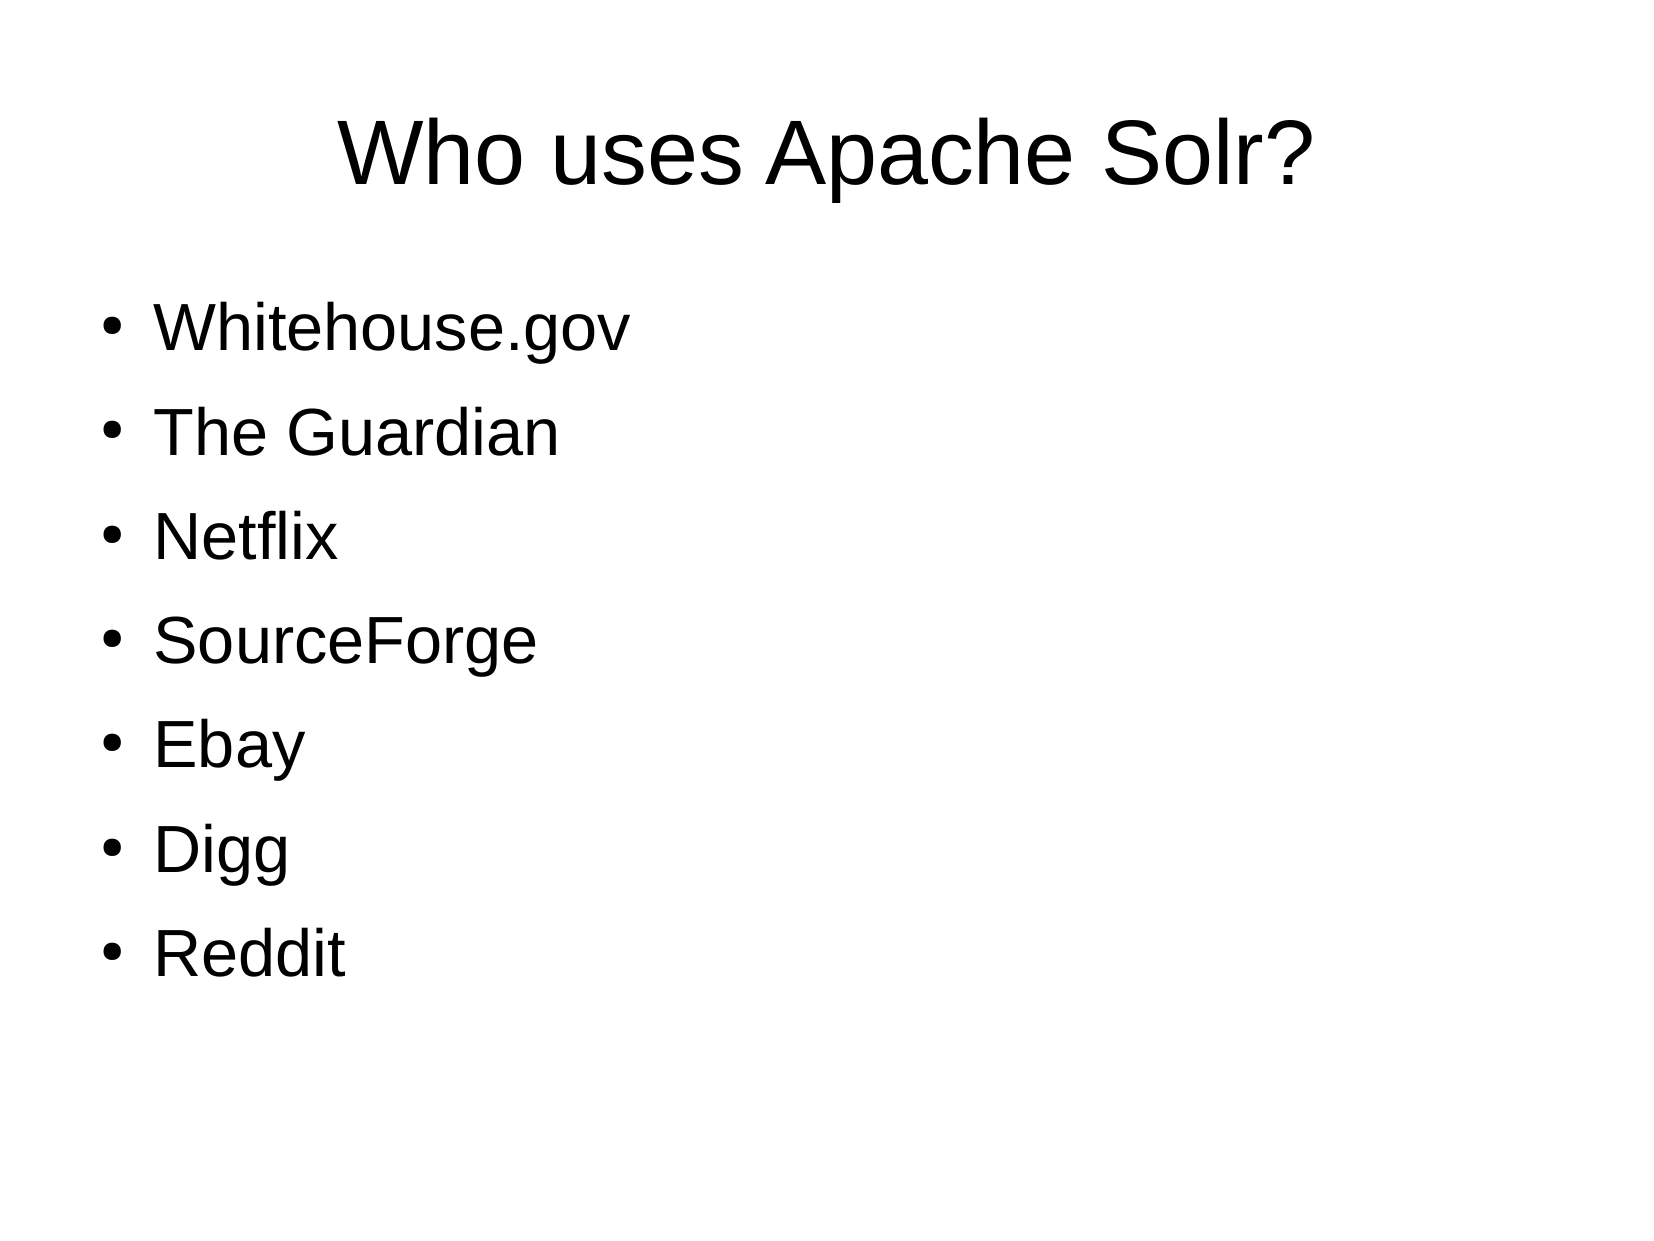

# Who uses Apache Solr?
Whitehouse.gov
The Guardian
Netflix
SourceForge
Ebay
Digg
Reddit